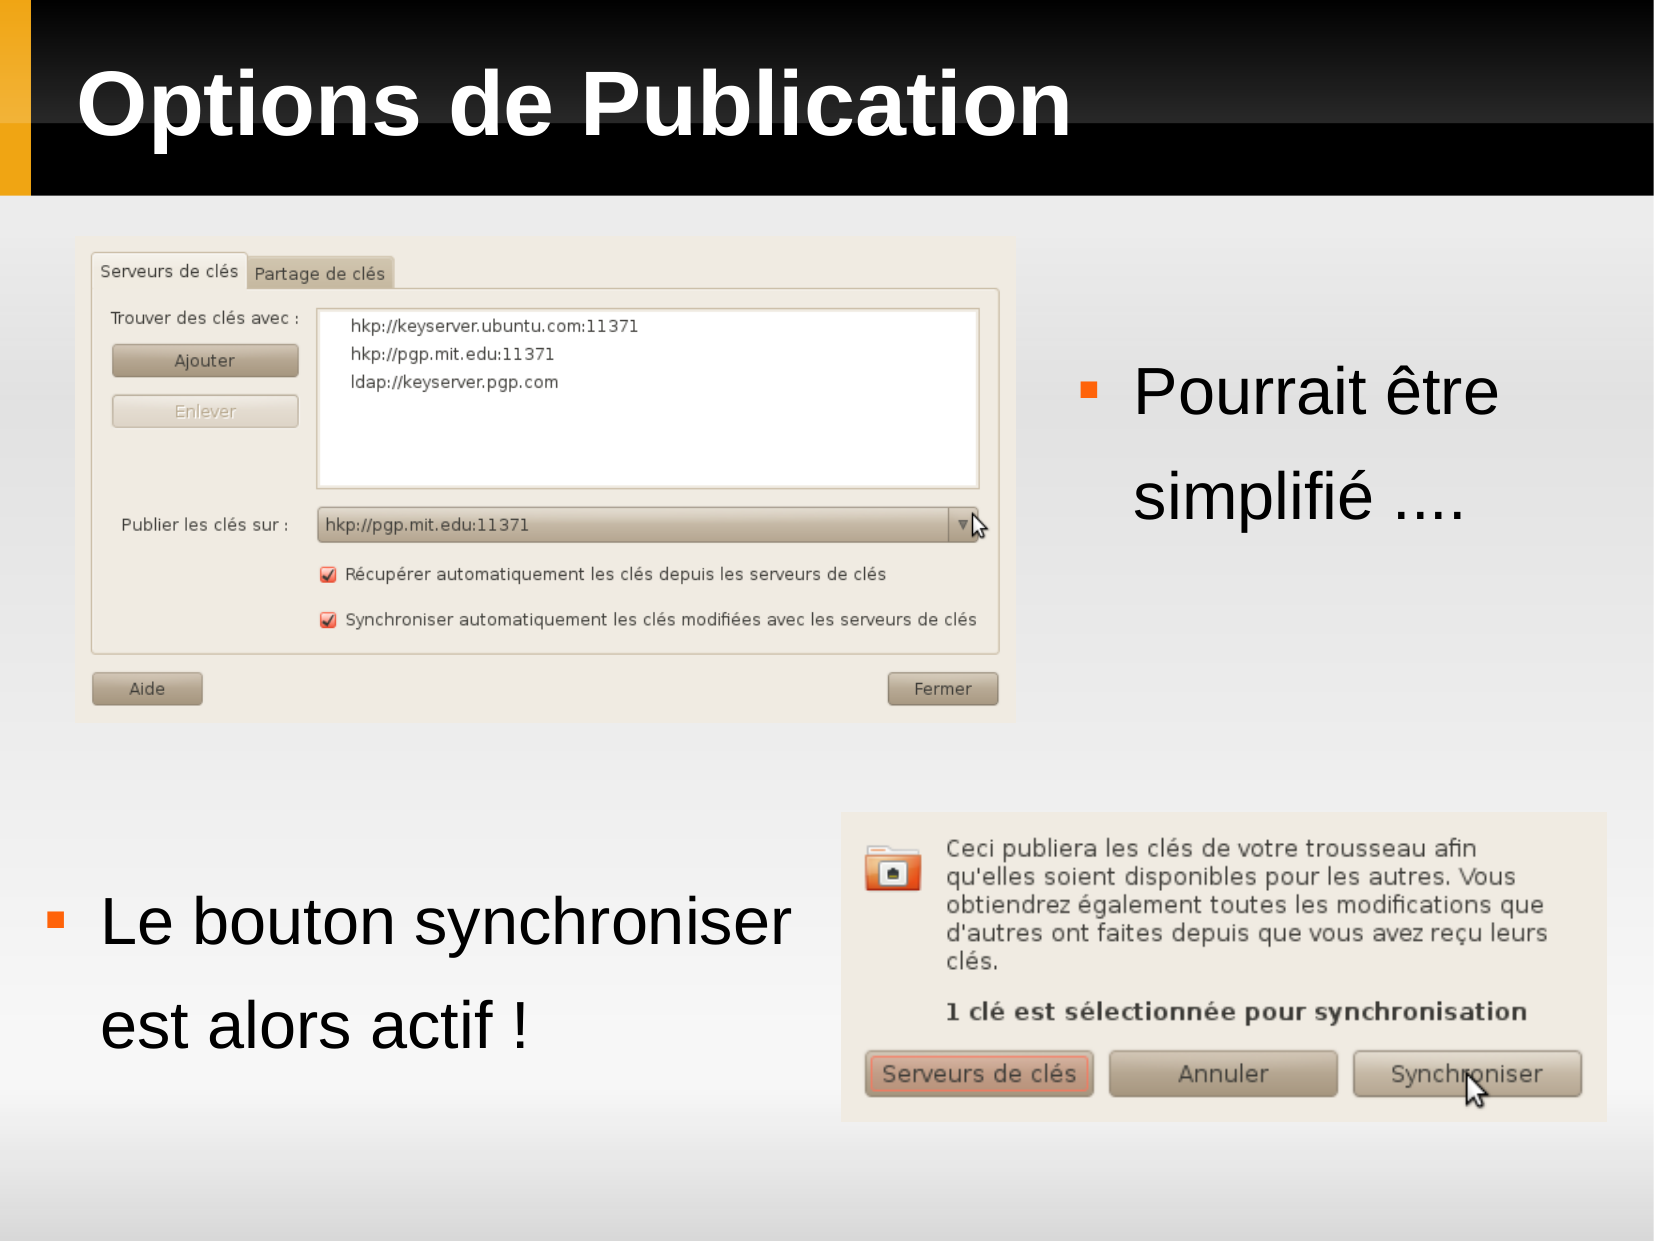

# Options de Publication
Pourrait être
simplifié ....
Le bouton synchroniser
est alors actif !